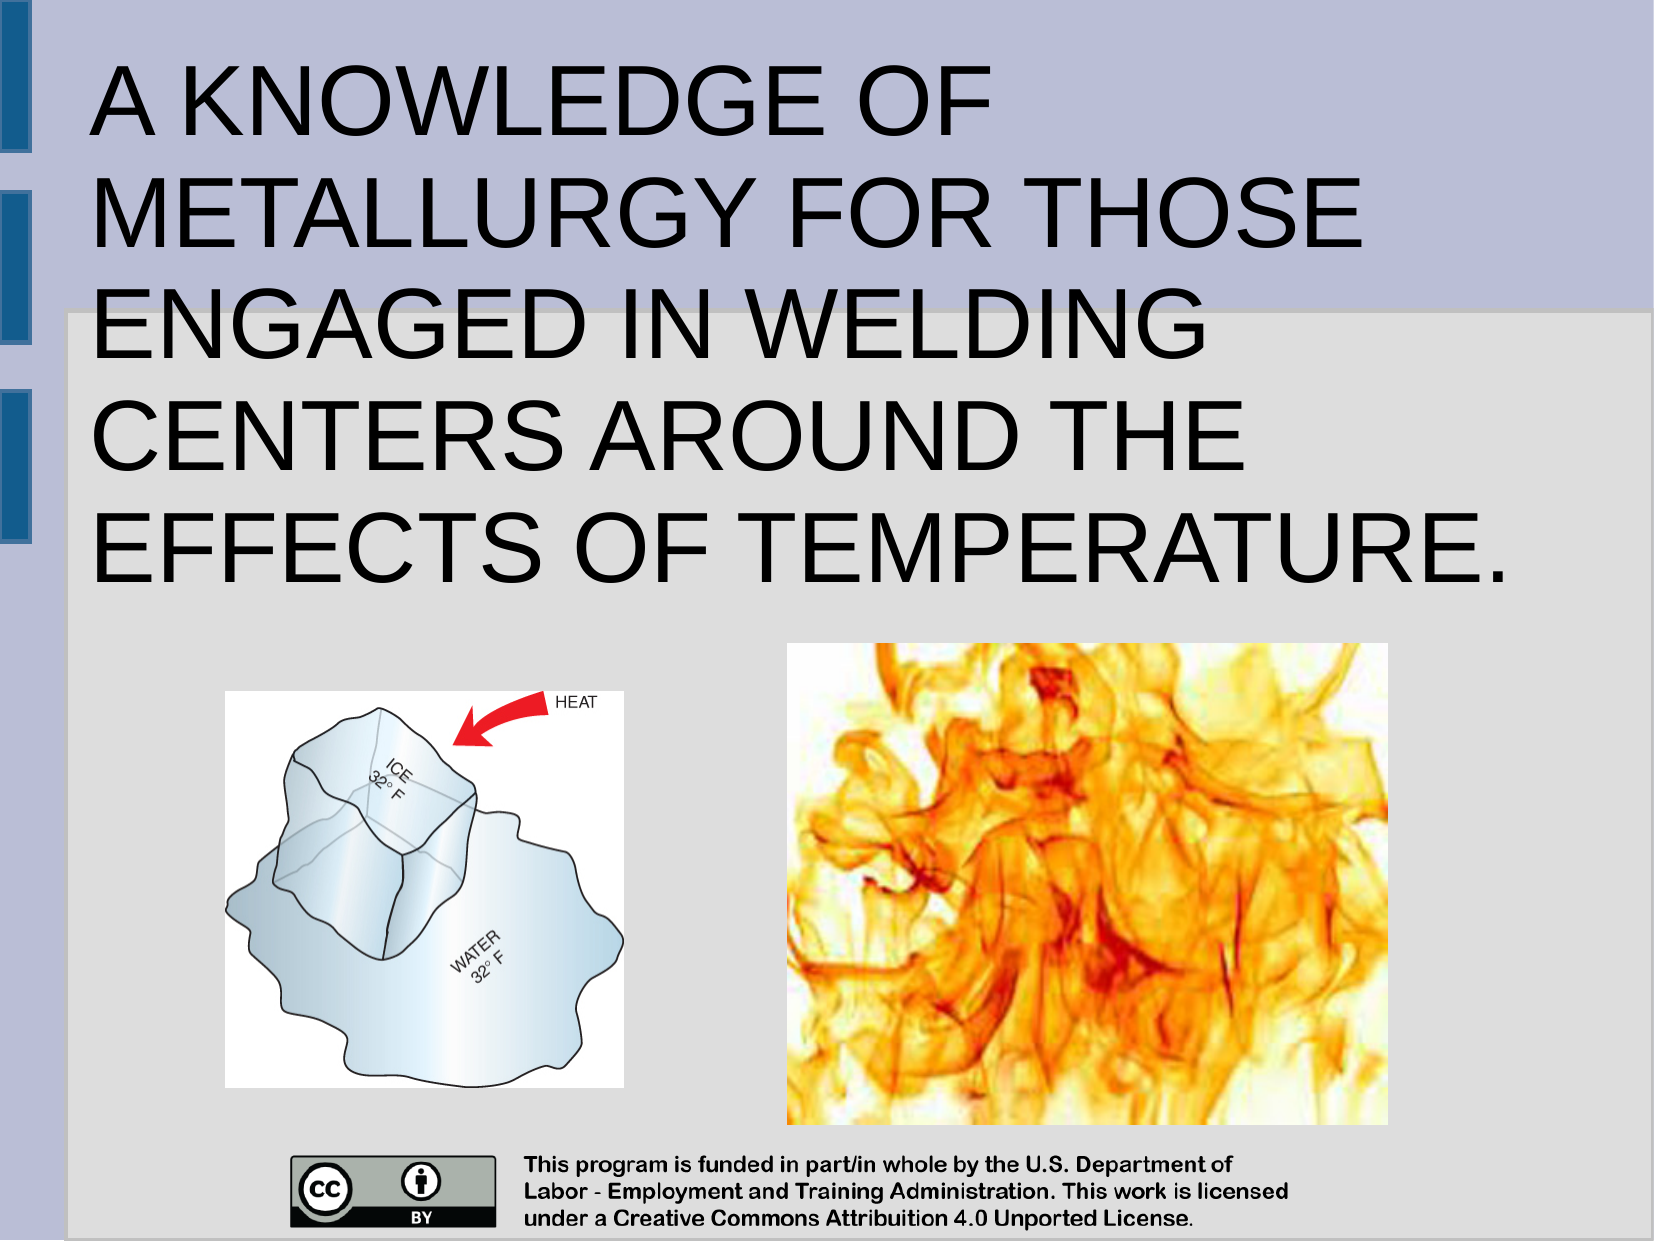

A KNOWLEDGE OF METALLURGY FOR THOSE ENGAGED IN WELDING CENTERS AROUND THE EFFECTS OF TEMPERATURE.